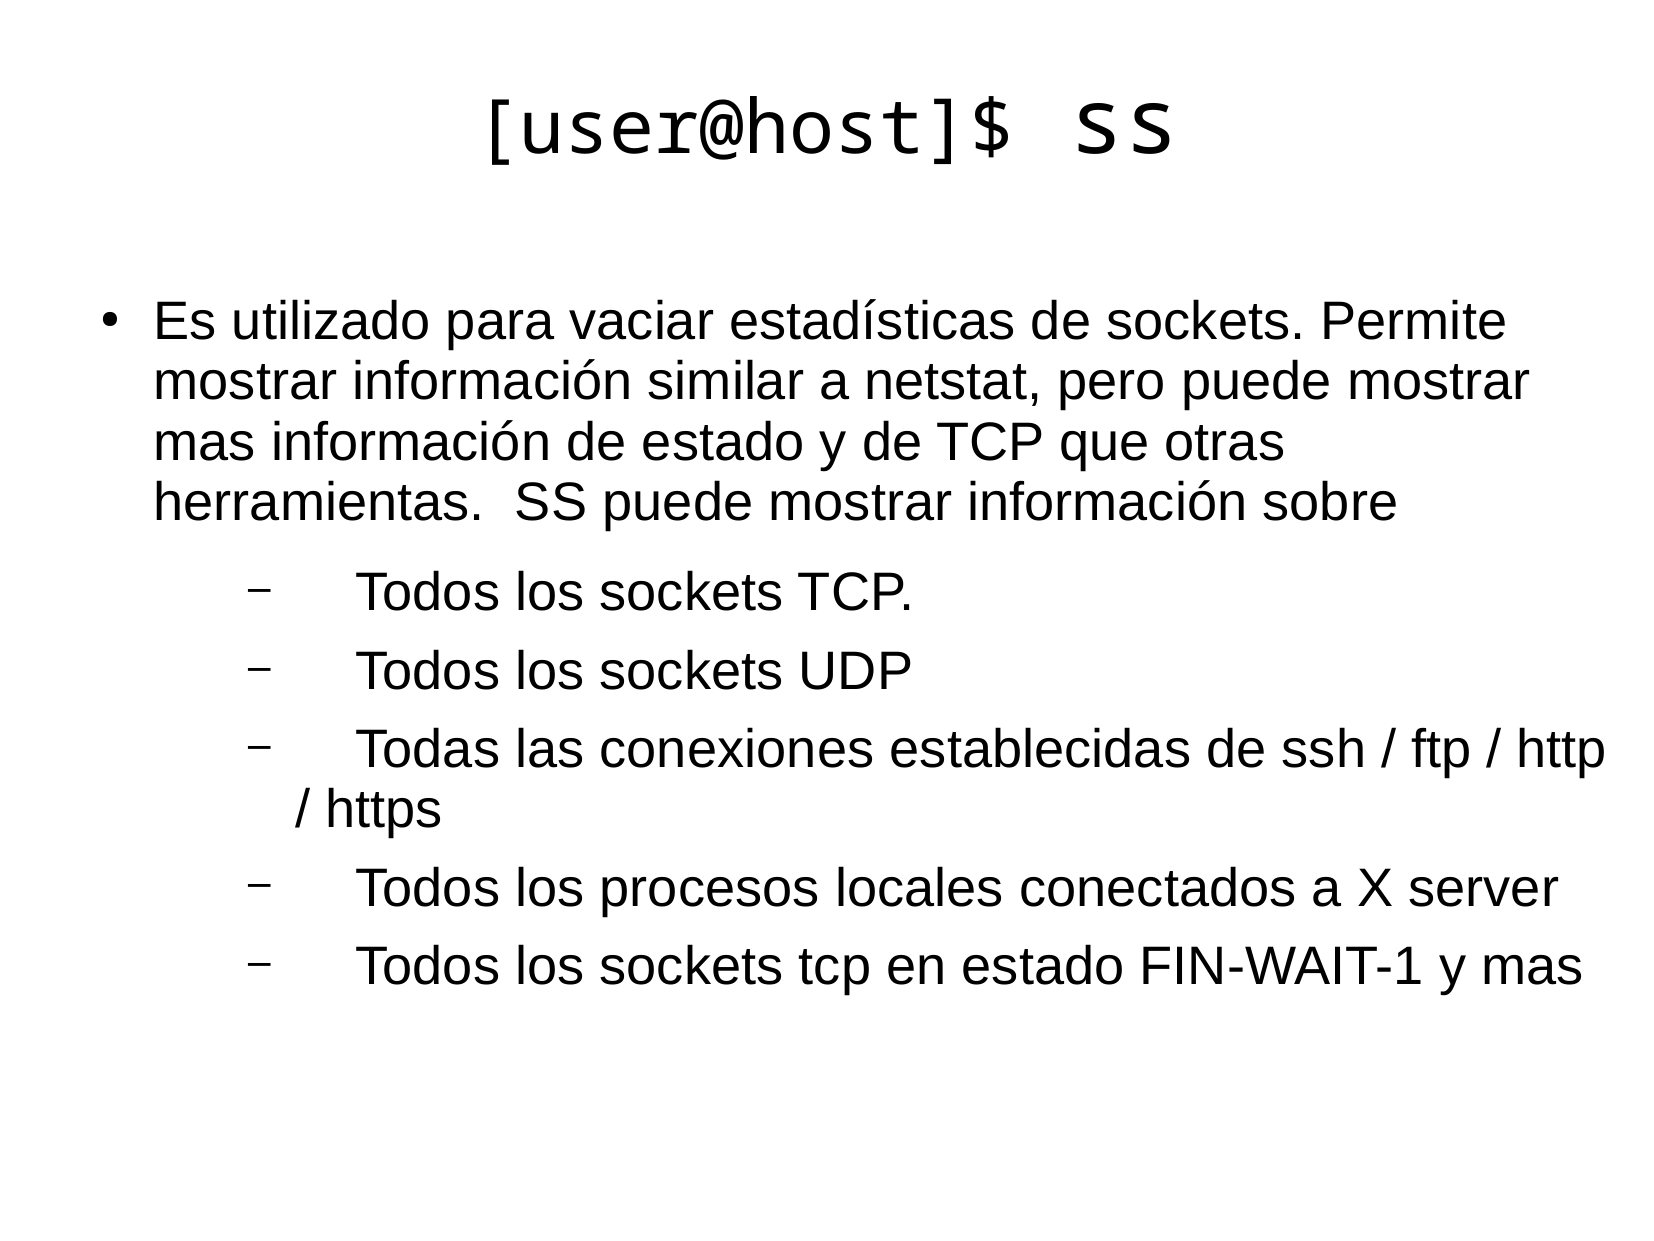

# [user@host]$ ss
Es utilizado para vaciar estadísticas de sockets. Permite mostrar información similar a netstat, pero puede mostrar mas información de estado y de TCP que otras herramientas. SS puede mostrar información sobre
 Todos los sockets TCP.
 Todos los sockets UDP
 Todas las conexiones establecidas de ssh / ftp / http / https
 Todos los procesos locales conectados a X server
 Todos los sockets tcp en estado FIN-WAIT-1 y mas